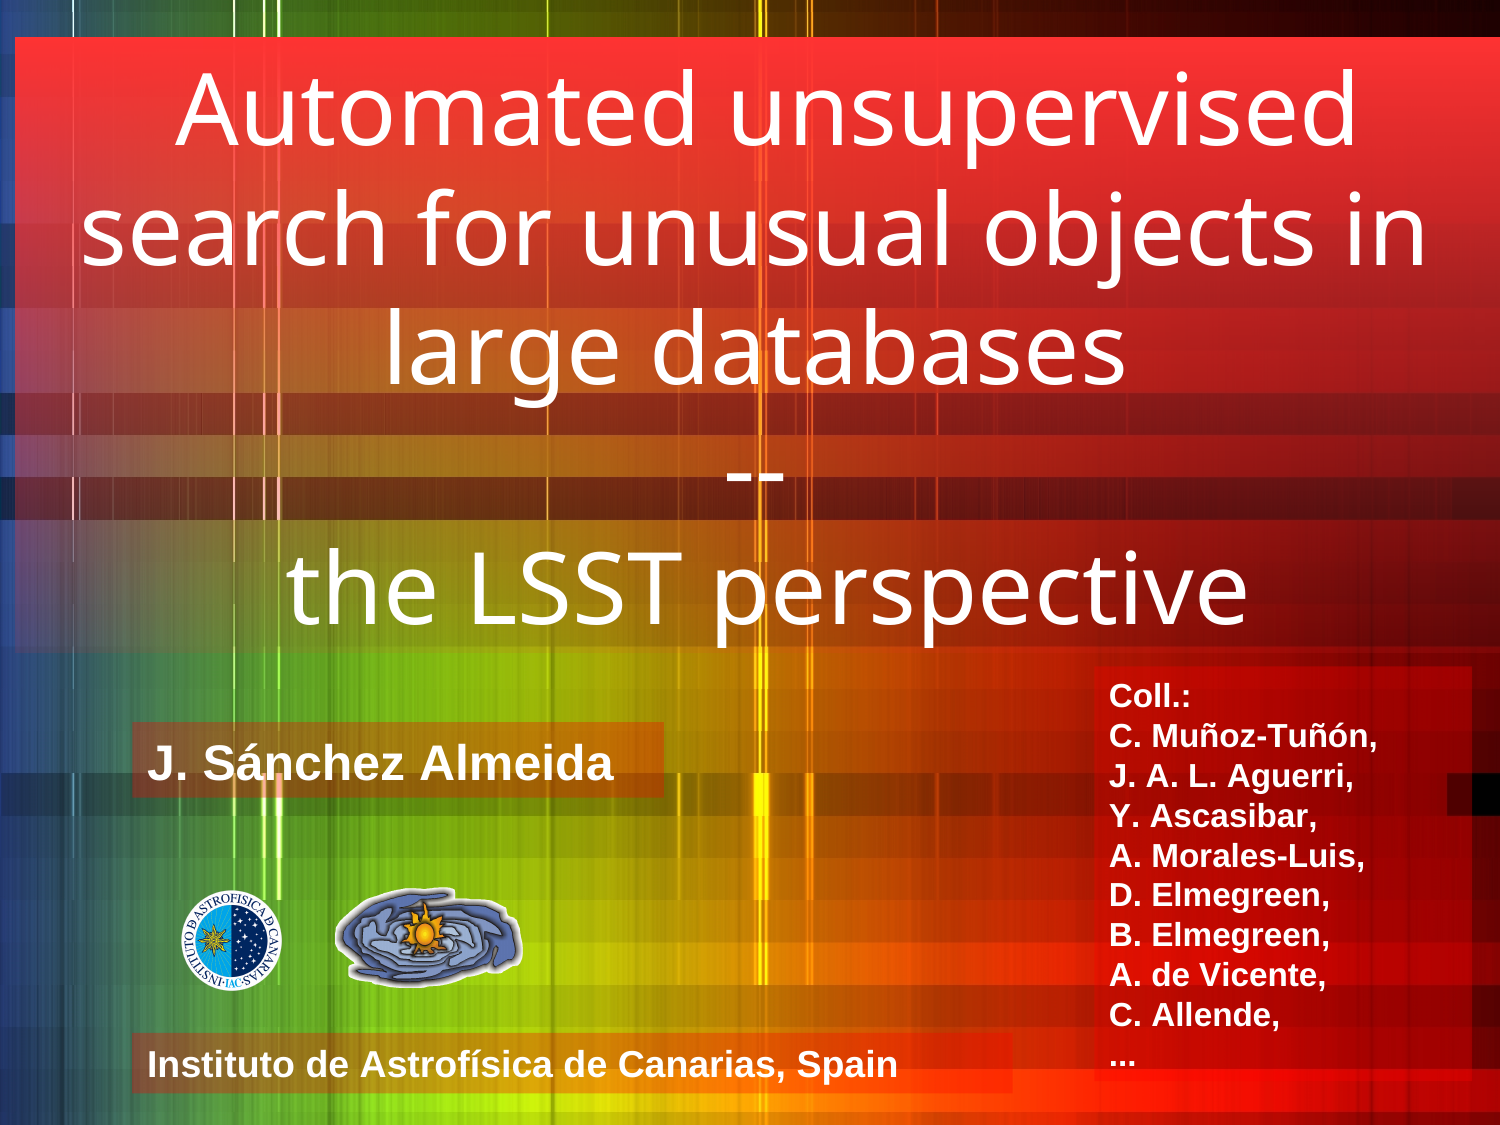

Automated unsupervised search for unusual objects in
large databases
--
the LSST perspective
Coll.:
C. Muñoz-Tuñón,
J. A. L. Aguerri,
Y. Ascasibar,
A. Morales-Luis,
D. Elmegreen,
B. Elmegreen,
A. de Vicente,
C. Allende,
...
J. Sánchez Almeida
Instituto de Astrofísica de Canarias, Spain